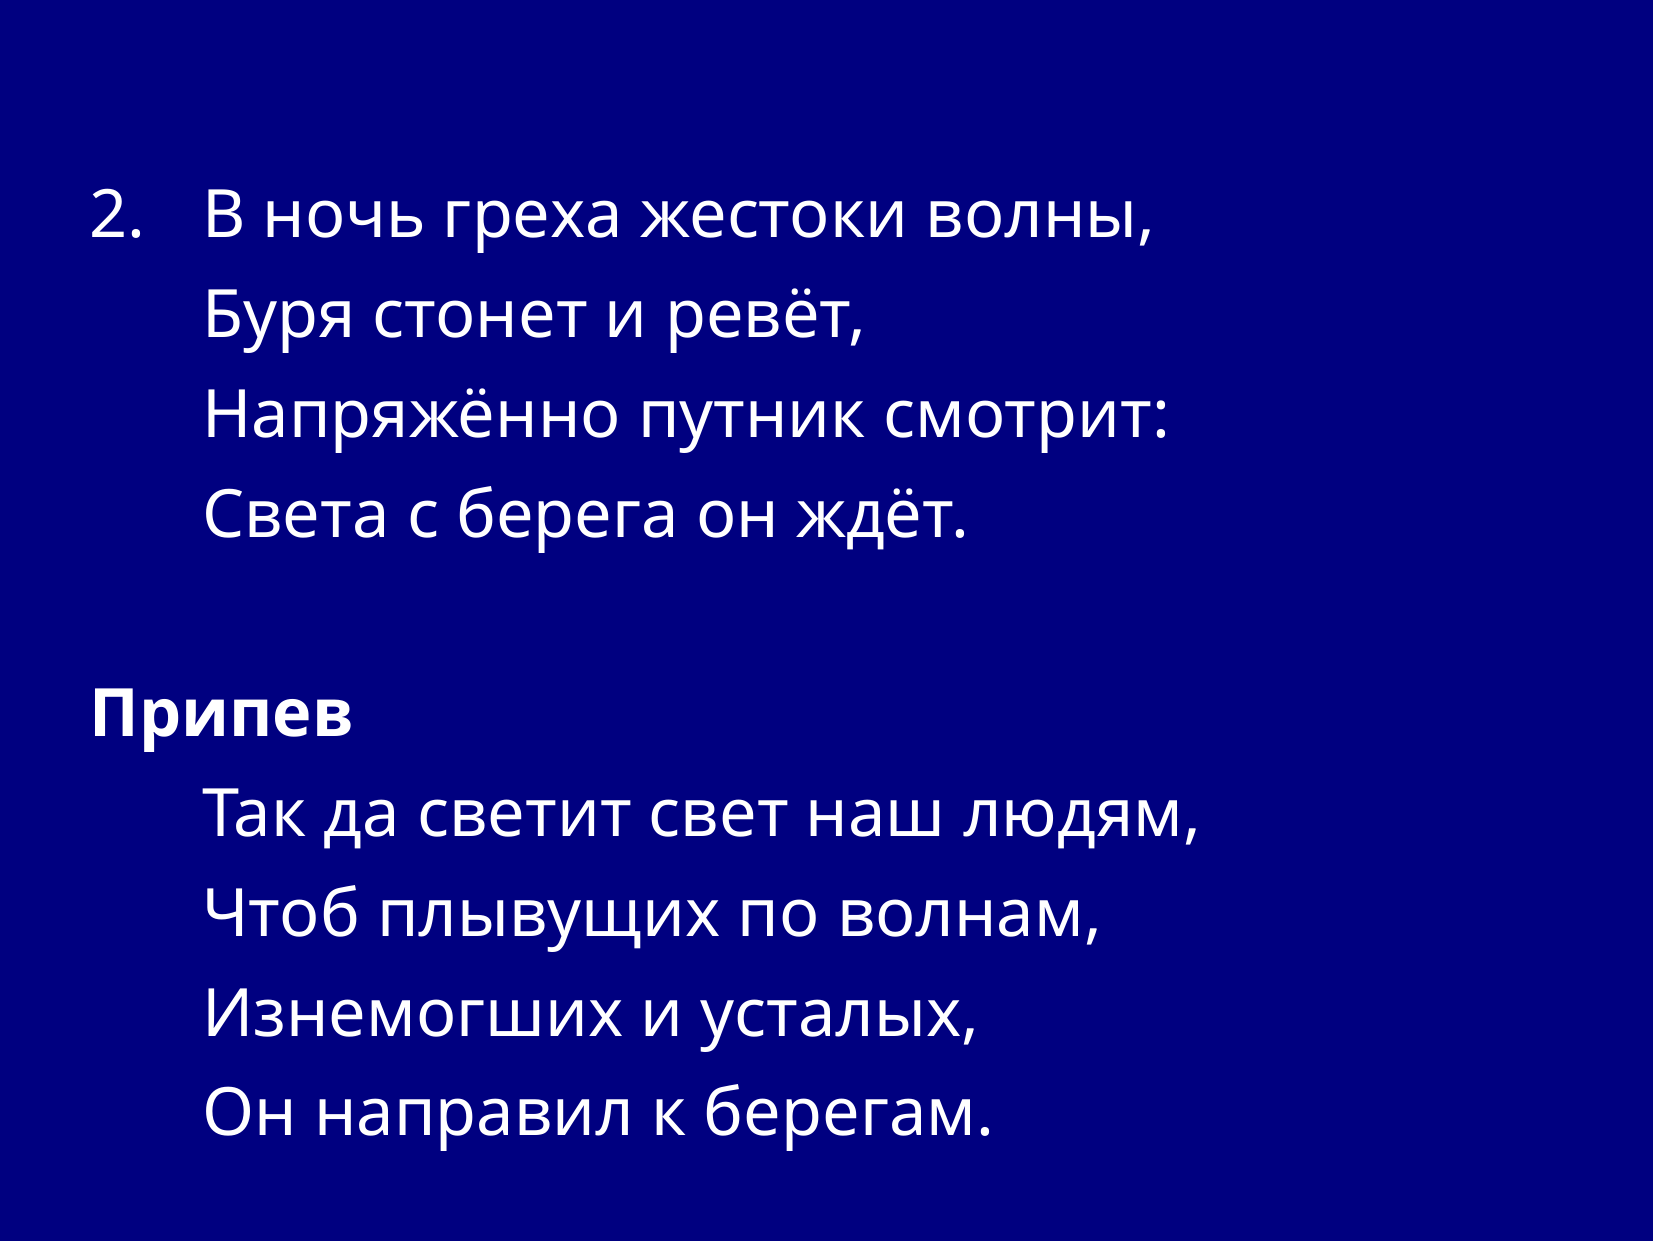

2.	В ночь греха жестоки волны,
	Буря стонет и ревёт,
	Напряжённо путник смотрит:
	Света с берега он ждёт.
Припев
	Так да светит свет наш людям,
	Чтоб плывущих по волнам,
	Изнемогших и усталых,
	Он направил к берегам.